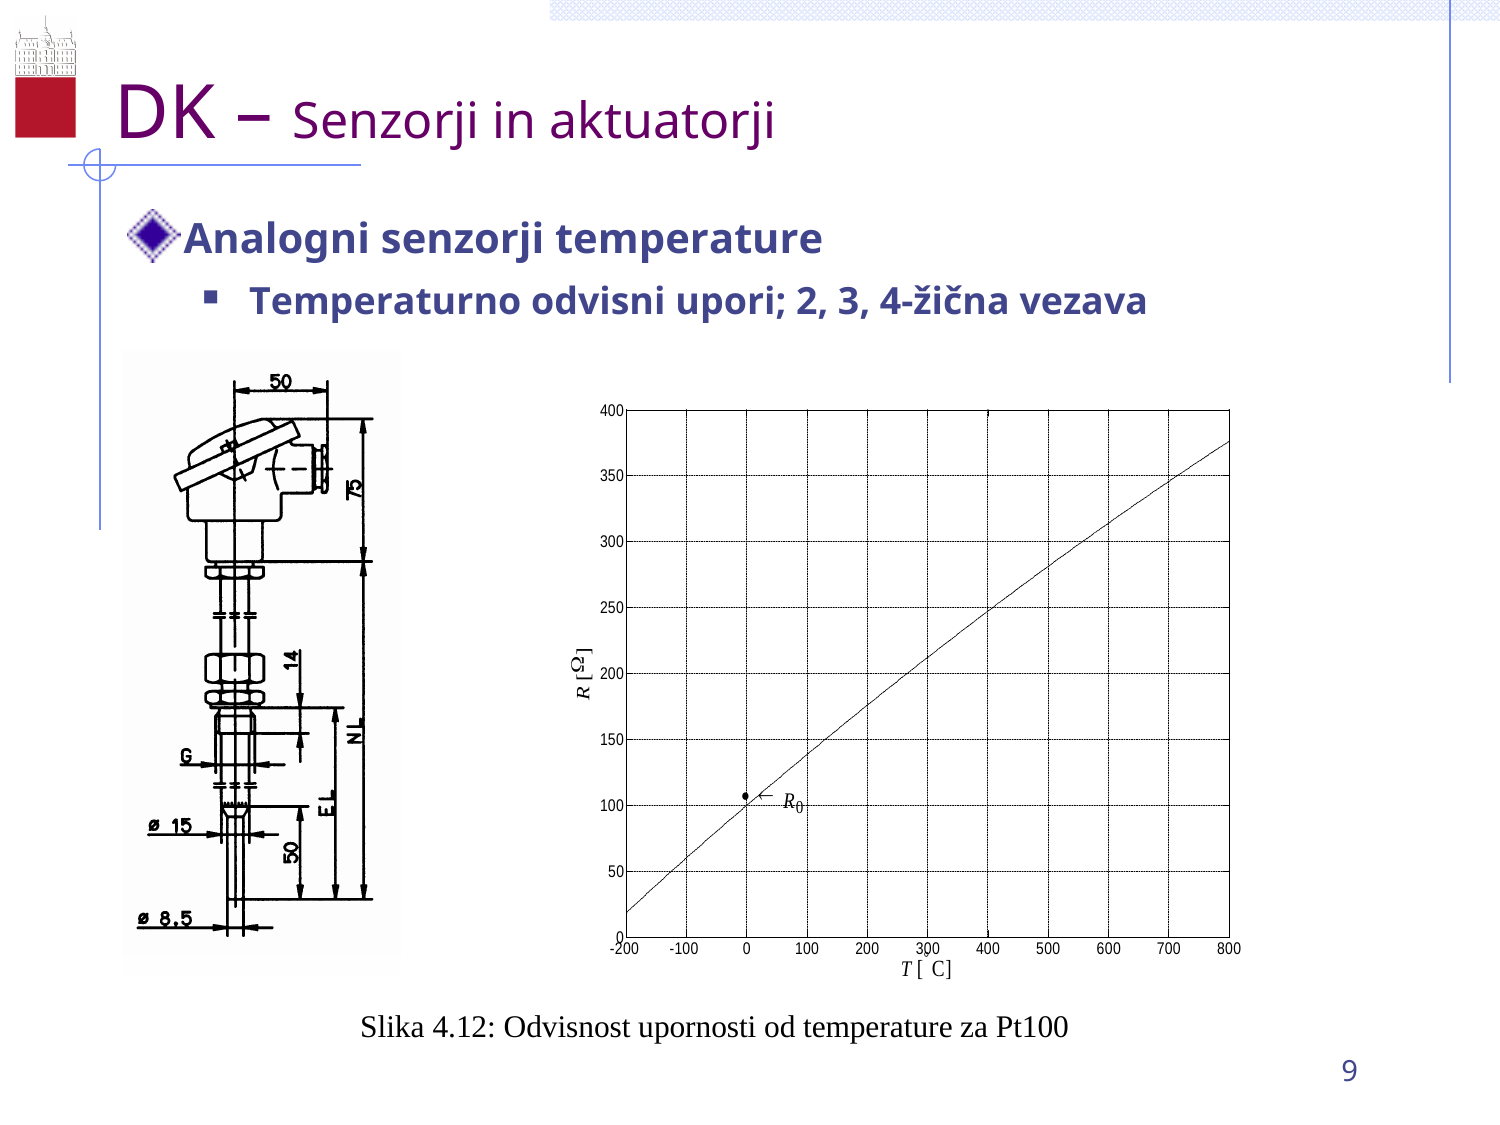

DK – Senzorji in aktuatorji
# Analogni senzorji temperature
Temperaturno odvisni upori; 2, 3, 4-žična vezava